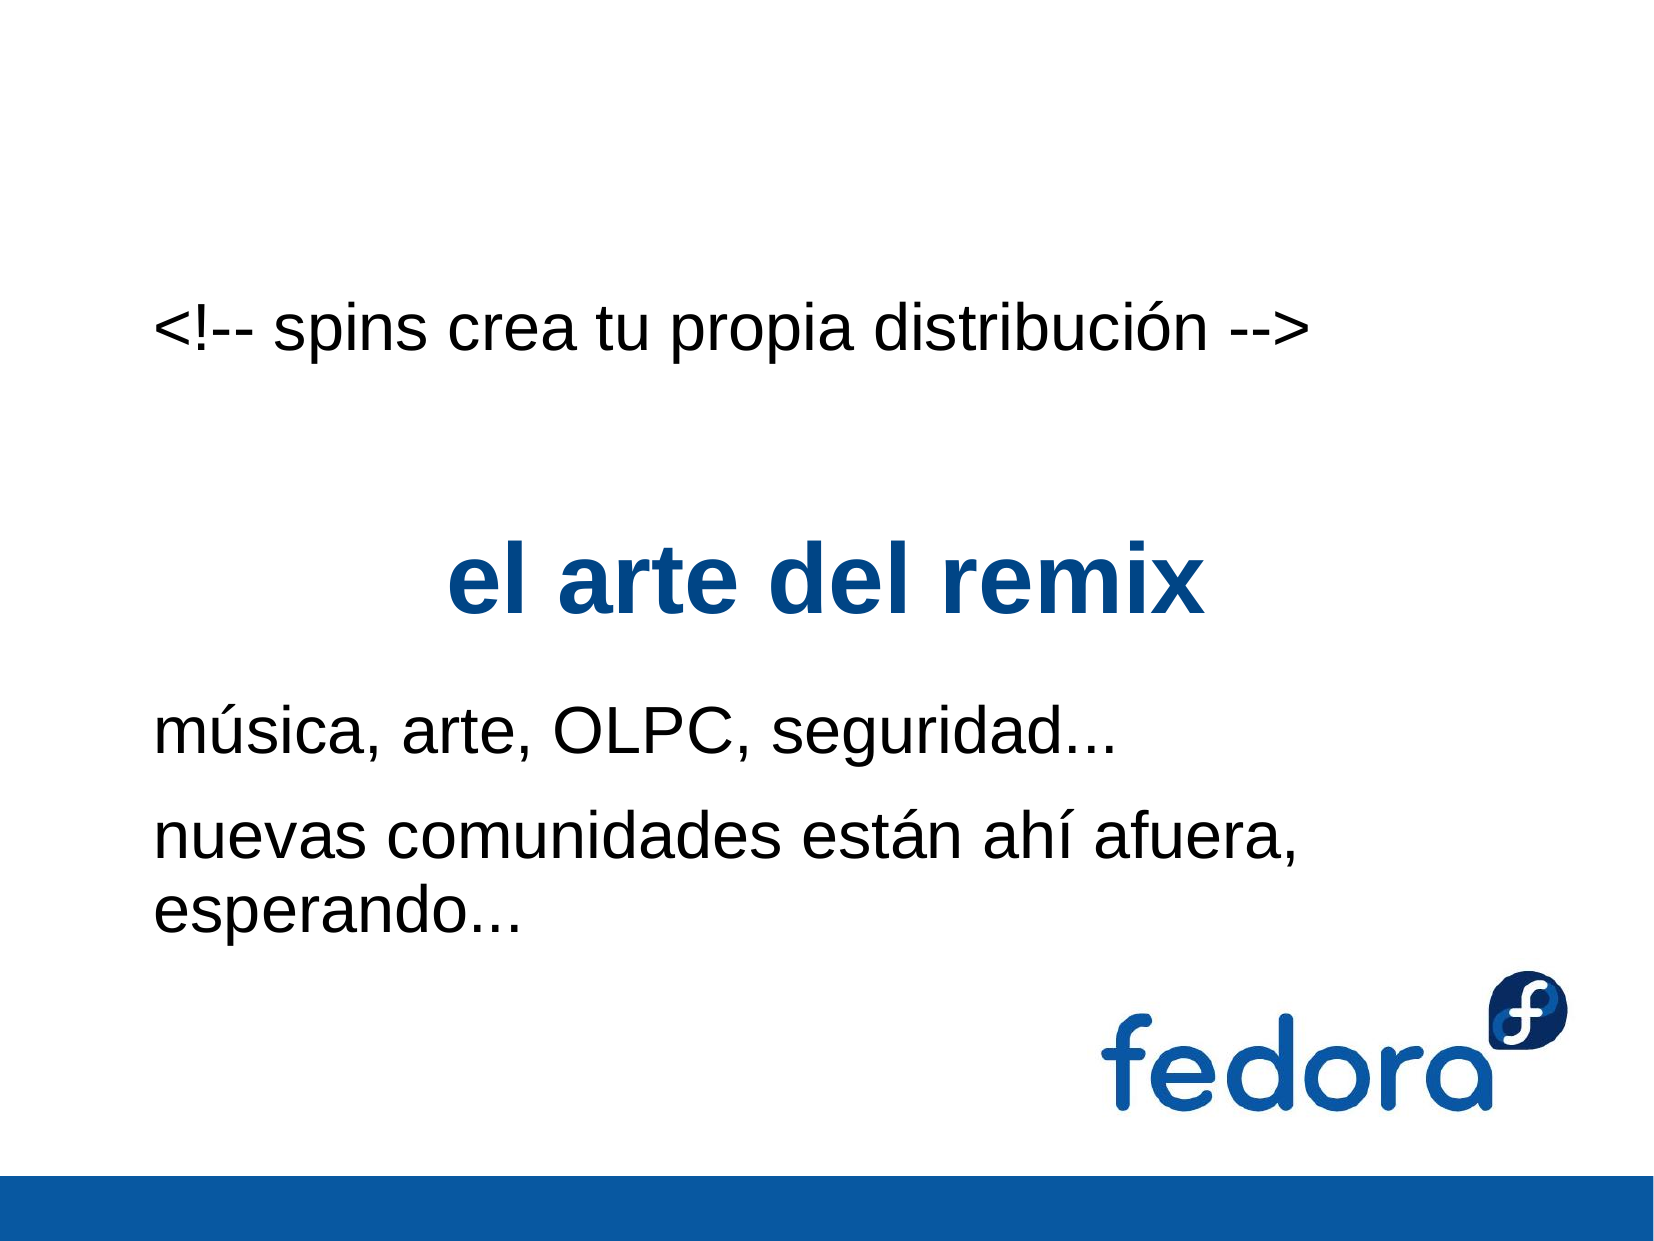

el arte del remix
# <!-- spins crea tu propia distribución -->
música, arte, OLPC, seguridad...
nuevas comunidades están ahí afuera, esperando...